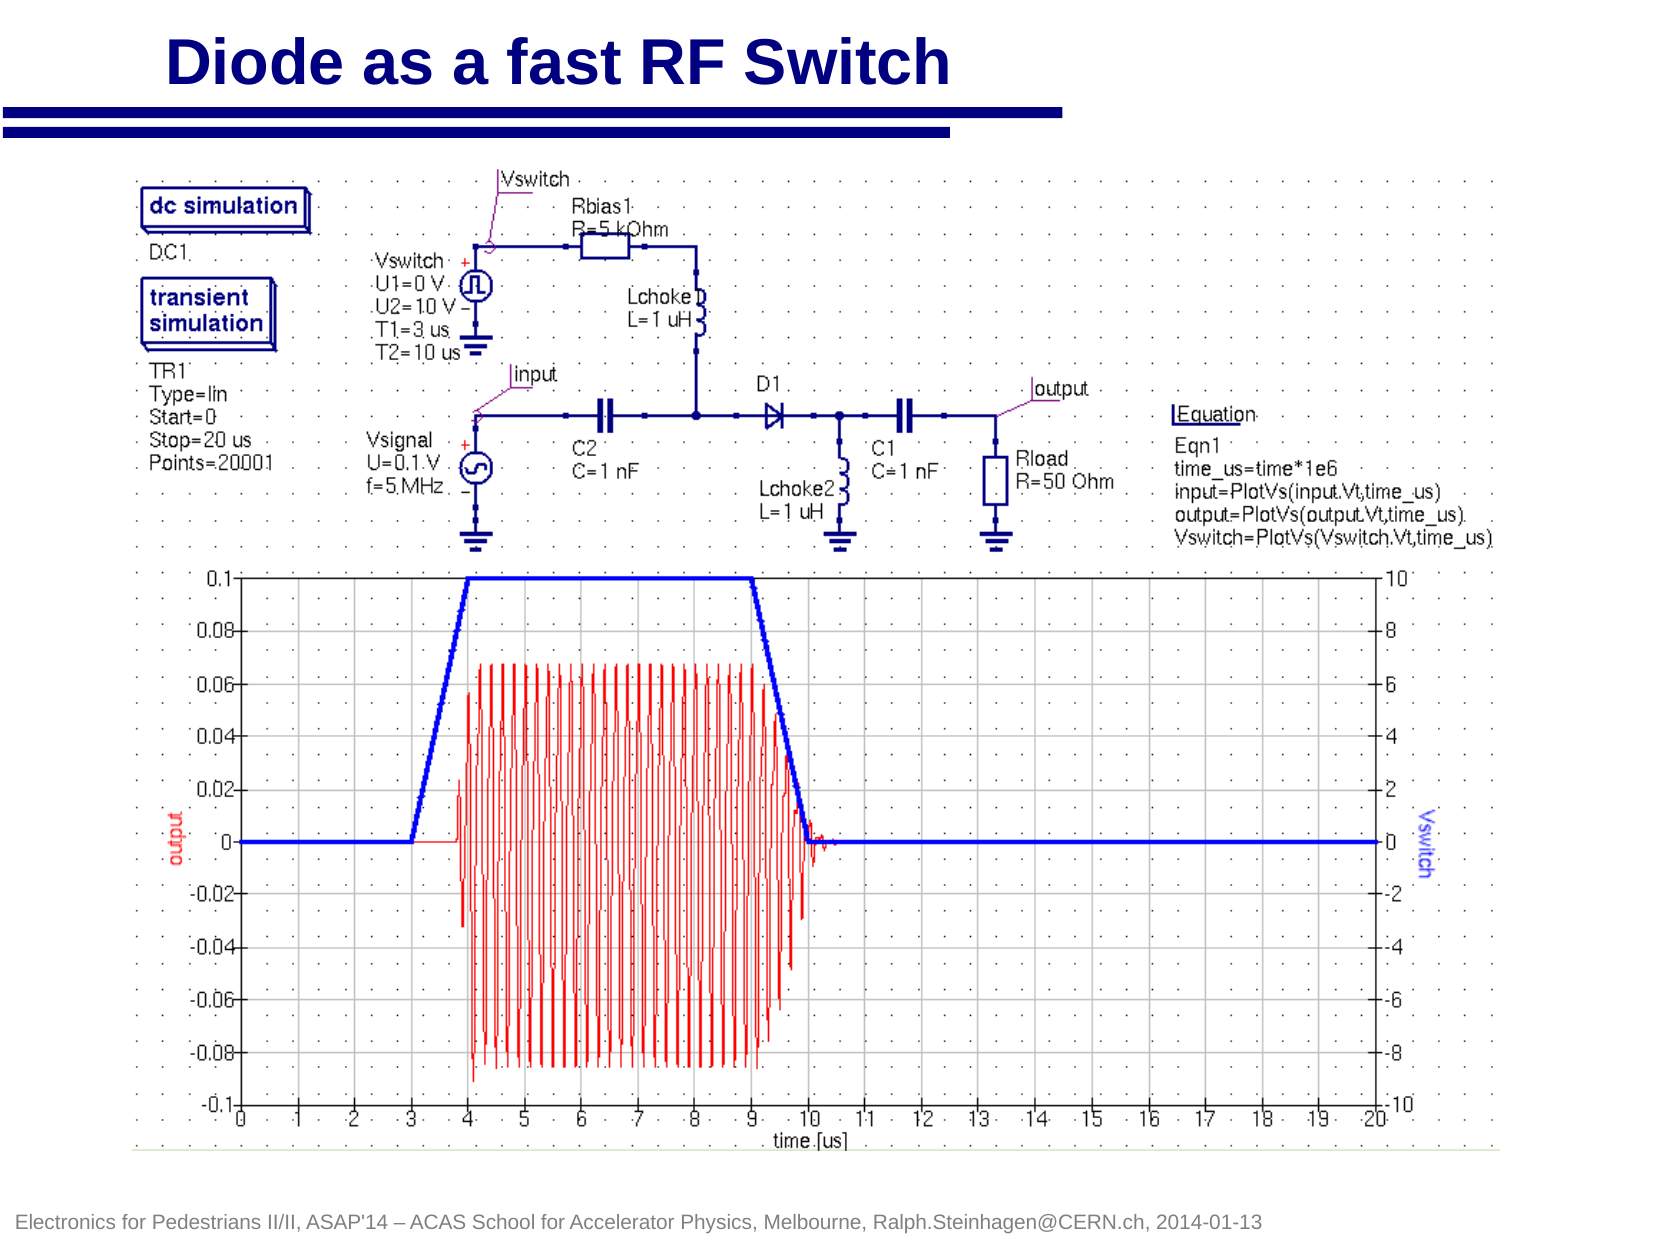

# Diode as a fast RF Switch